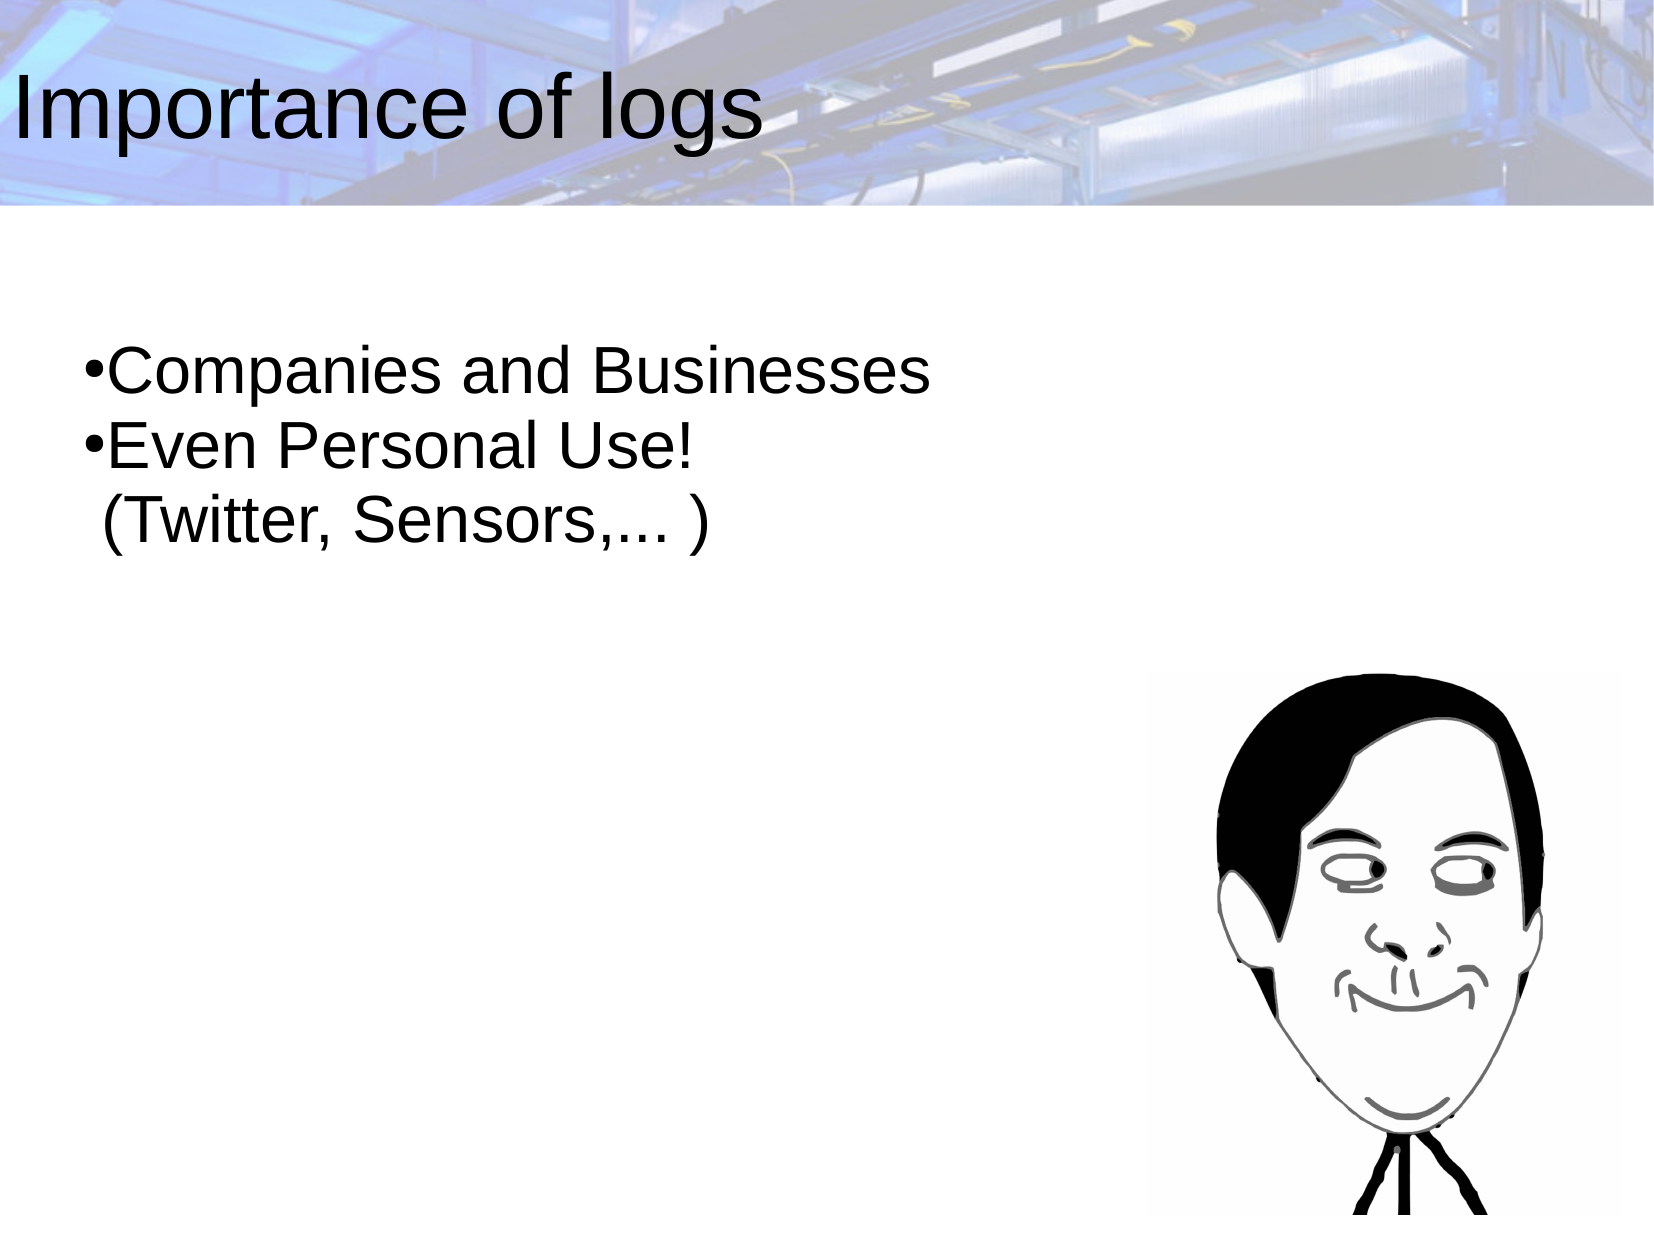

# Importance of logs
Companies and Businesses
Even Personal Use!
 (Twitter, Sensors,... )